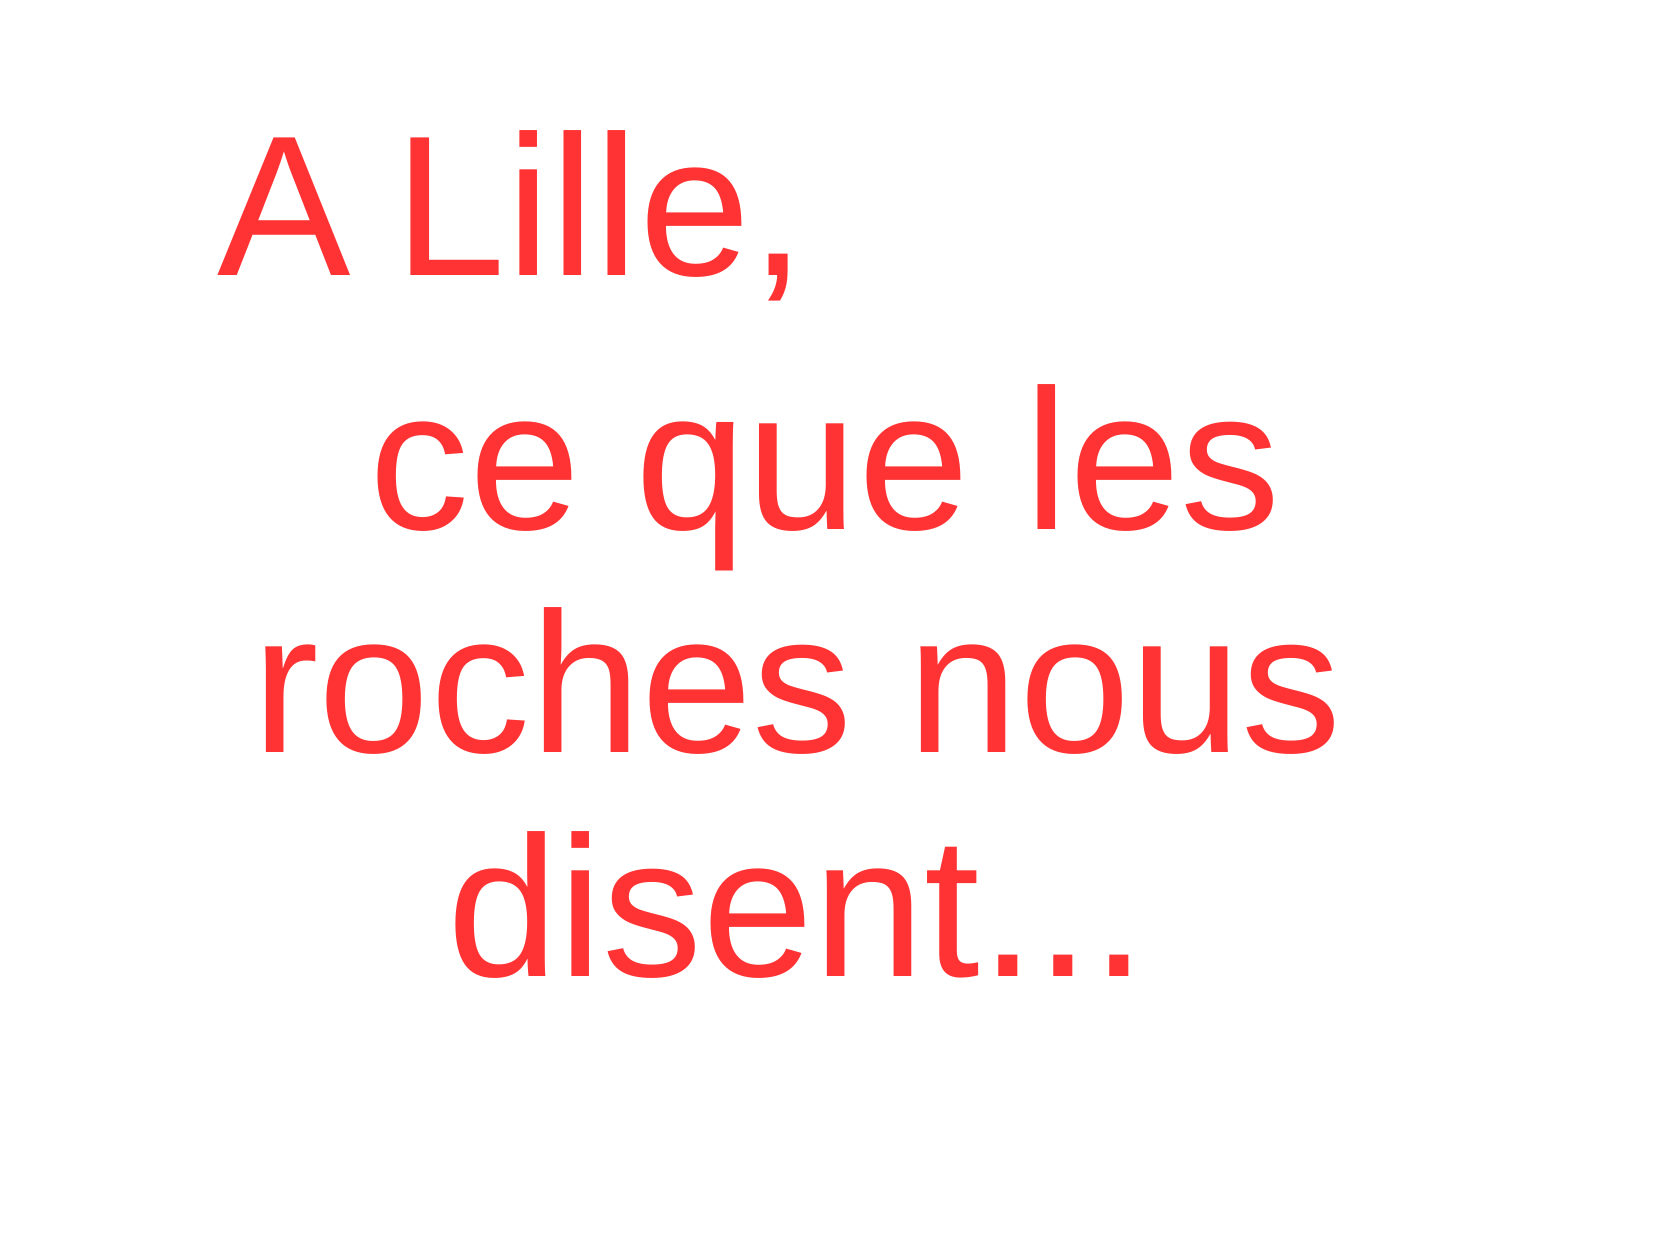

A Lille,
 ce que les roches nous disent...